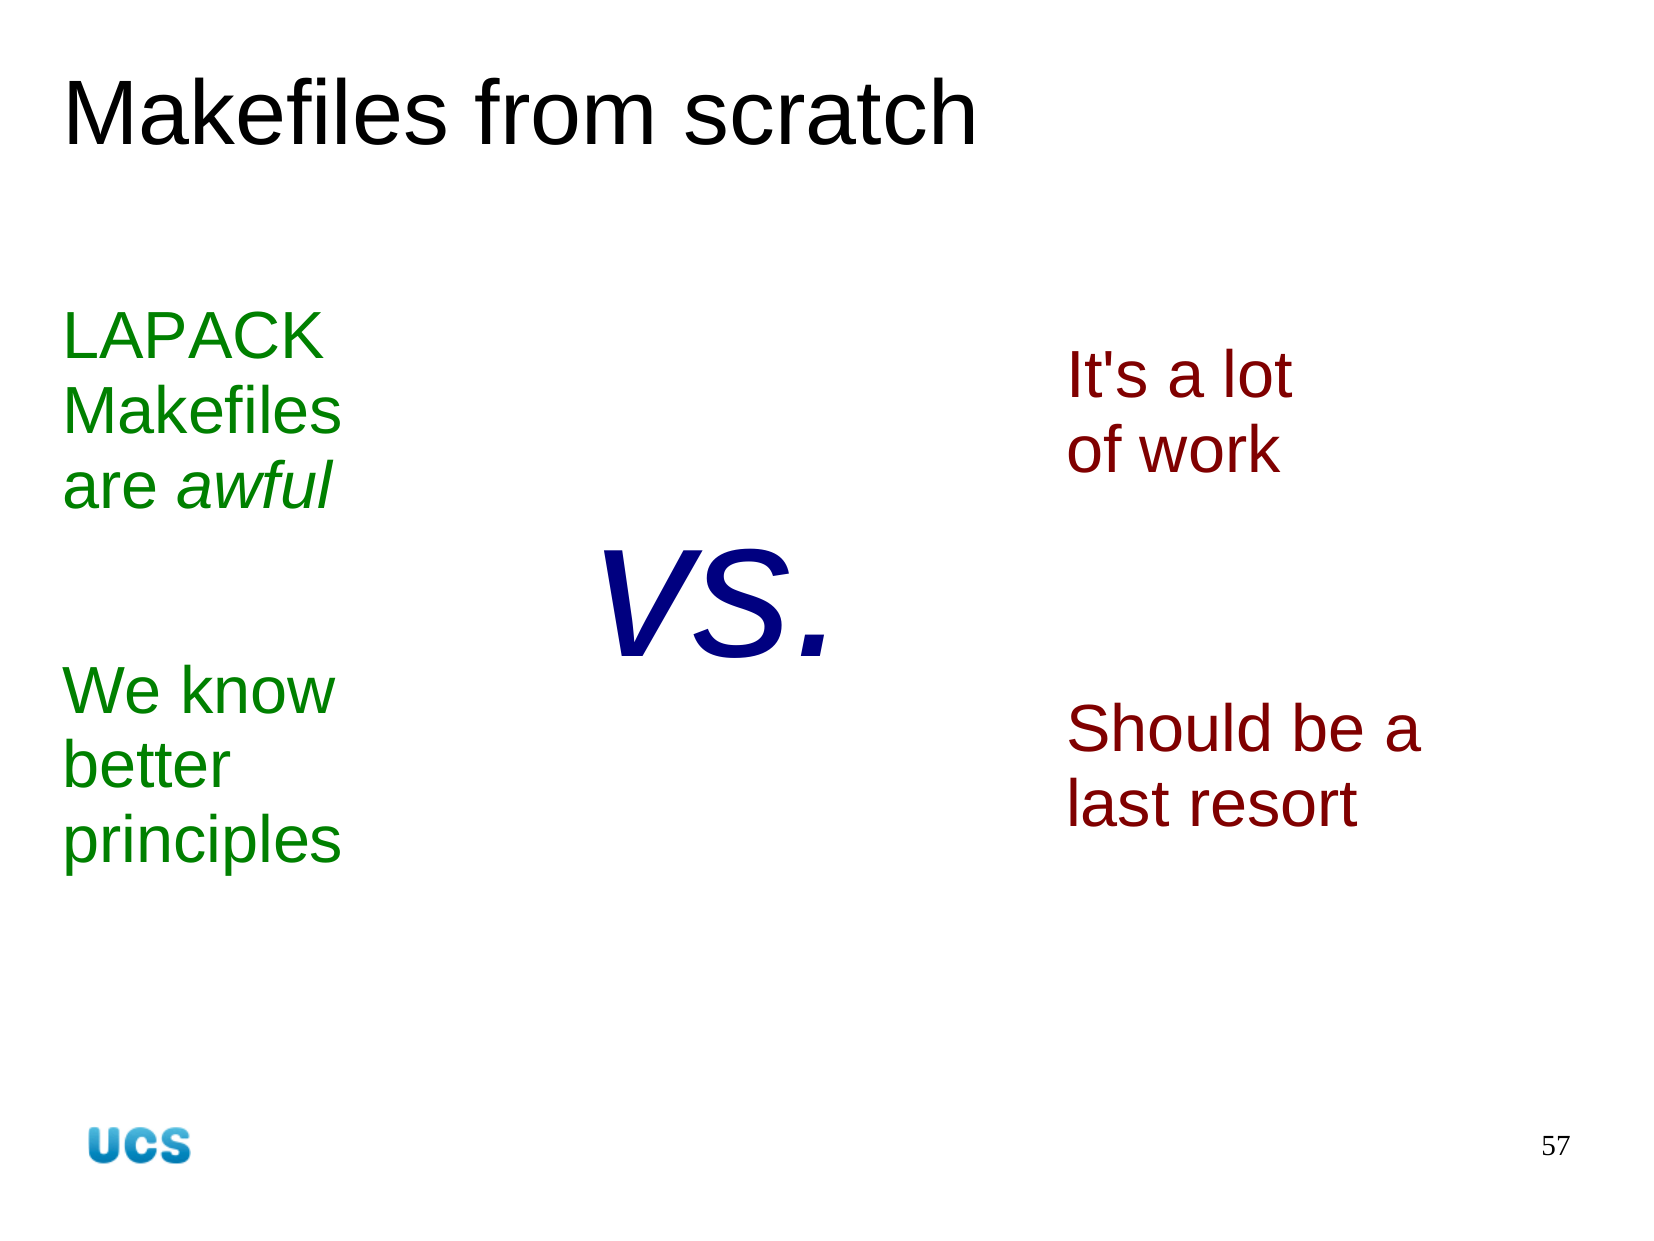

Makefiles from scratch
LAPACK
Makefiles
are awful
It's a lot
of work
vs.
We know
better
principles
Should be a
last resort
57